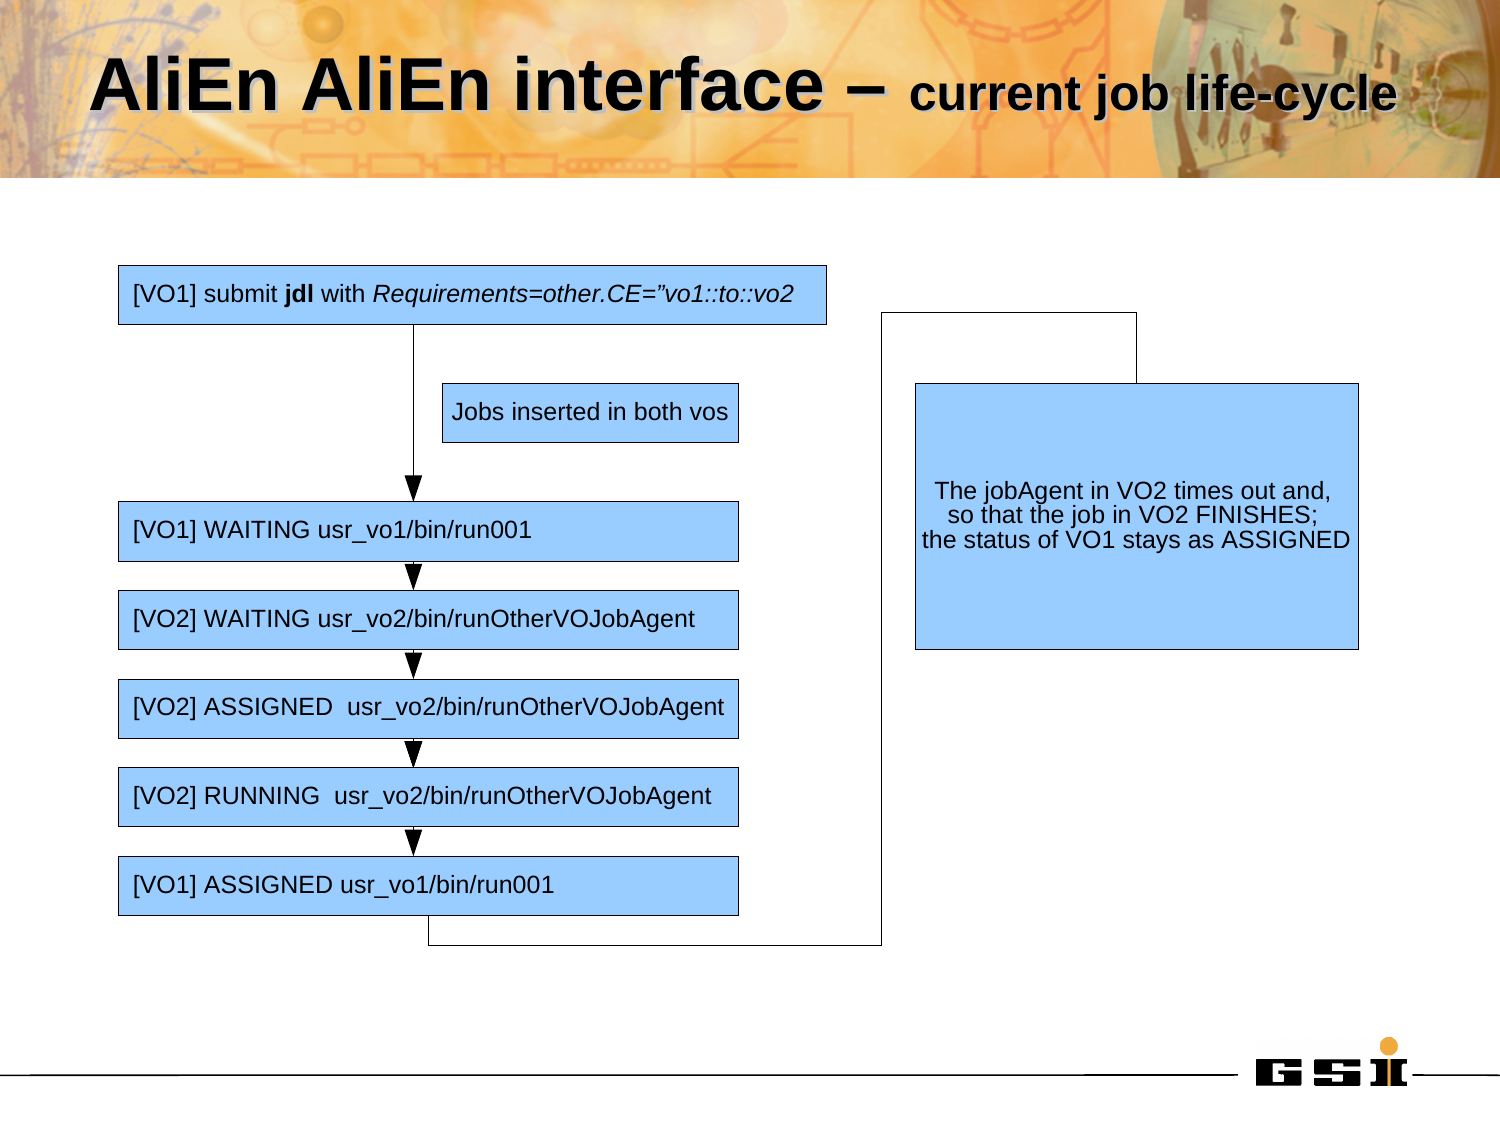

# AliEn AliEn interface – current job life-cycle
[VO1] submit jdl with Requirements=other.CE=”vo1::to::vo2
Jobs inserted in both vos
The jobAgent in VO2 times out and,
so that the job in VO2 FINISHES;
the status of VO1 stays as ASSIGNED
[VO1] WAITING usr_vo1/bin/run001
[VO2] WAITING usr_vo2/bin/runOtherVOJobAgent
[VO2] ASSIGNED usr_vo2/bin/runOtherVOJobAgent
[VO2] RUNNING usr_vo2/bin/runOtherVOJobAgent
[VO1] ASSIGNED usr_vo1/bin/run001